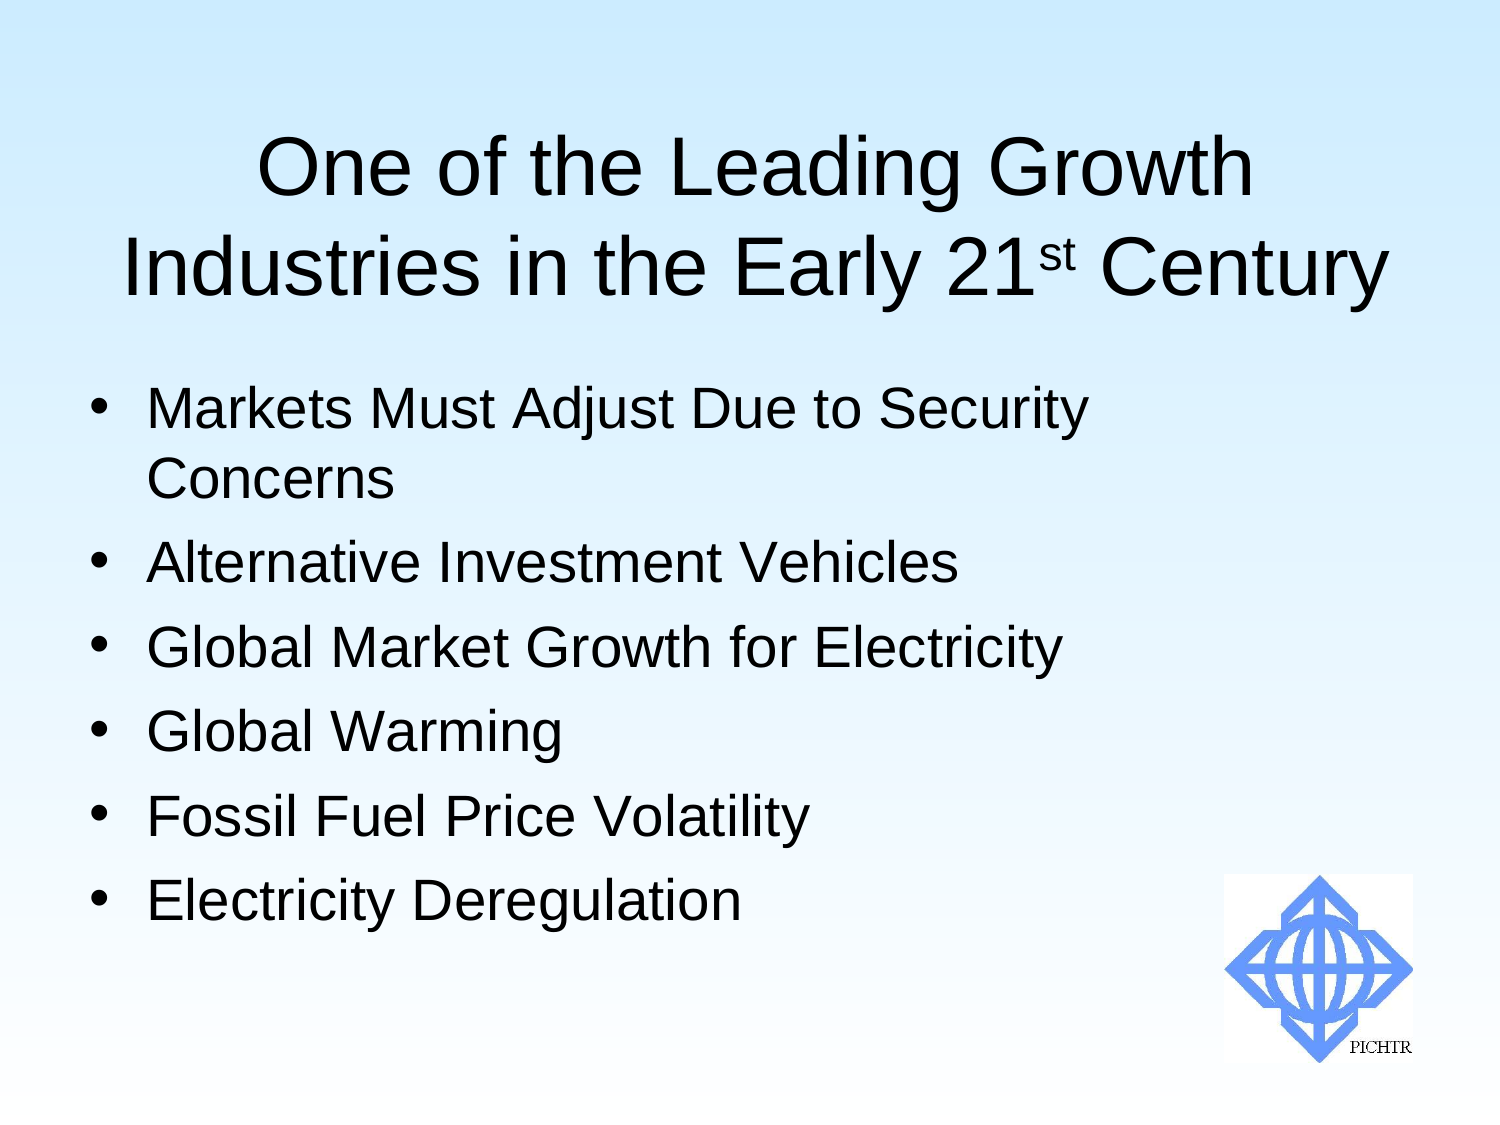

# One of the Leading Growth Industries in the Early 21st Century
Markets Must Adjust Due to Security Concerns
Alternative Investment Vehicles
Global Market Growth for Electricity
Global Warming
Fossil Fuel Price Volatility
Electricity Deregulation